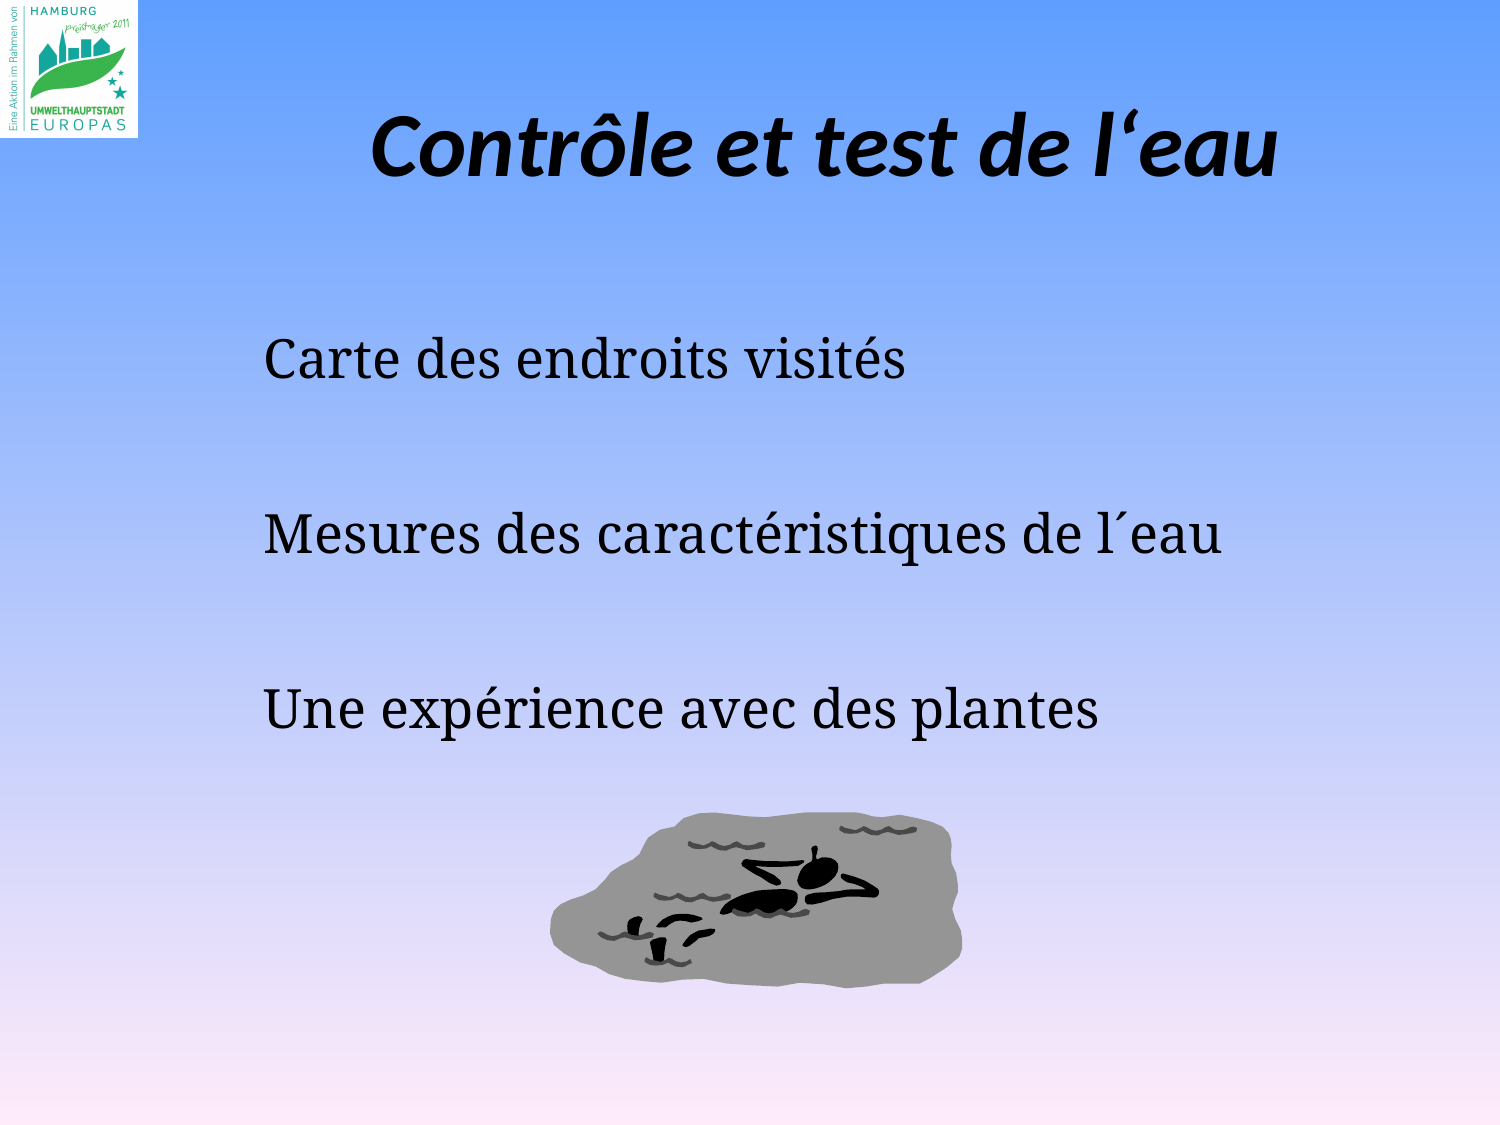

Contrôle et test de l‘eau
 Carte des endroits visités
 Mesures des caractéristiques de l´eau
 Une expérience avec des plantes